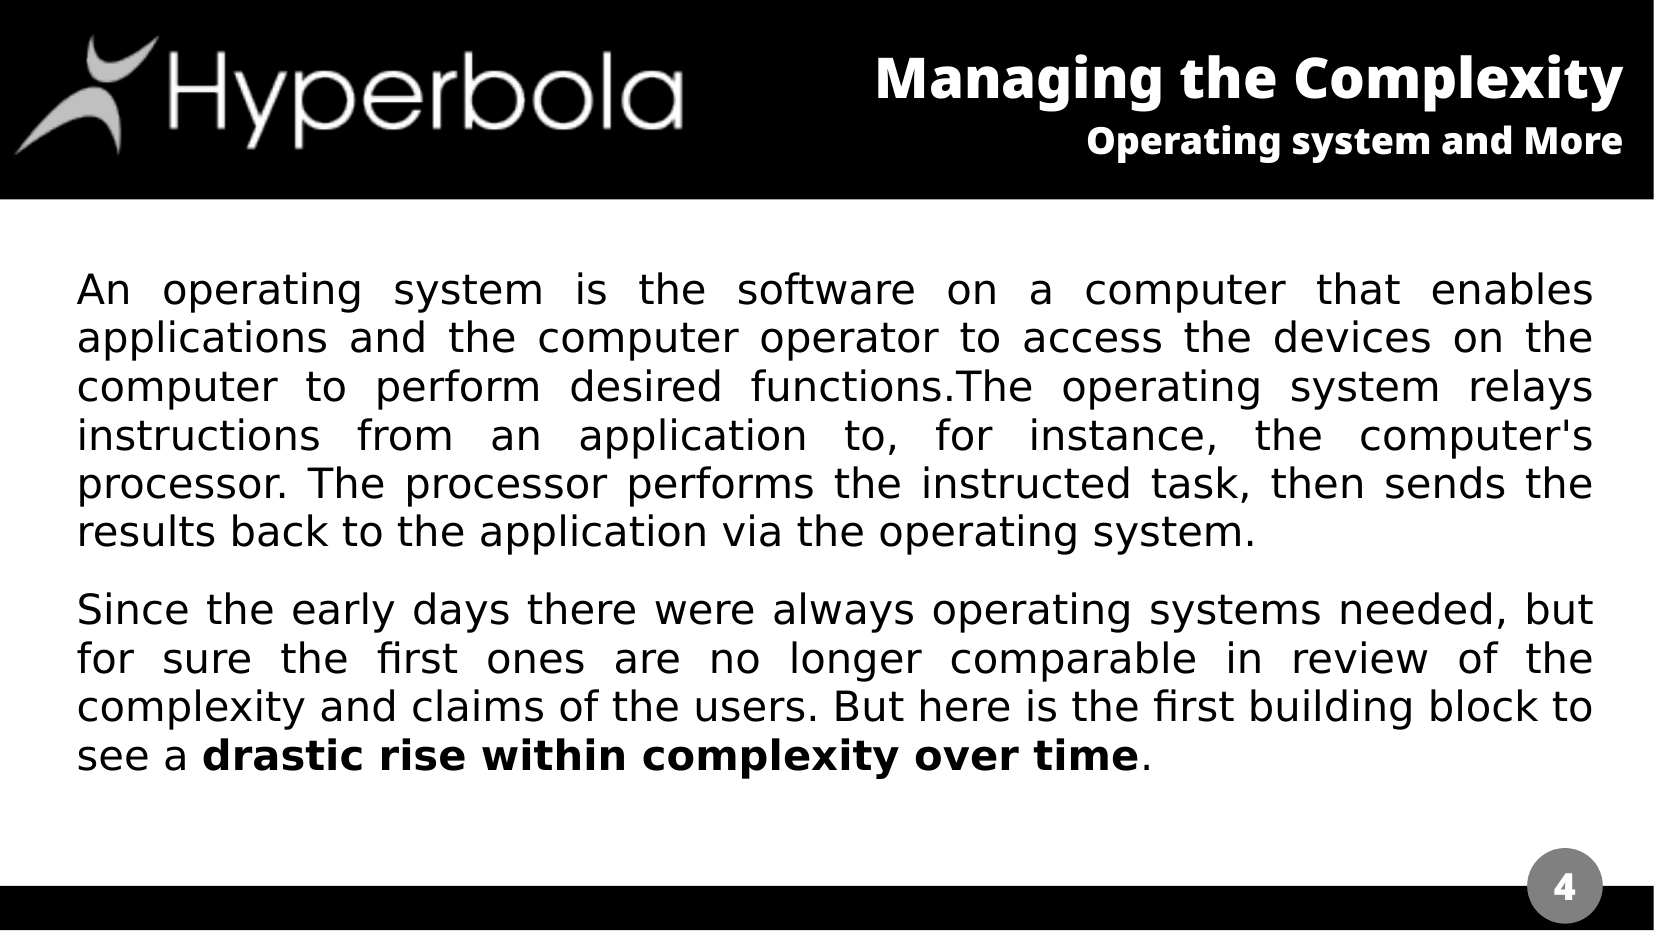

# Managing the Complexity Operating system and More
An operating system is the software on a computer that enables applications and the computer operator to access the devices on the computer to perform desired functions.The operating system relays instructions from an application to, for instance, the computer's processor. The processor performs the instructed task, then sends the results back to the application via the operating system.
Since the early days there were always operating systems needed, but for sure the first ones are no longer comparable in review of the complexity and claims of the users. But here is the first building block to see a drastic rise within complexity over time.